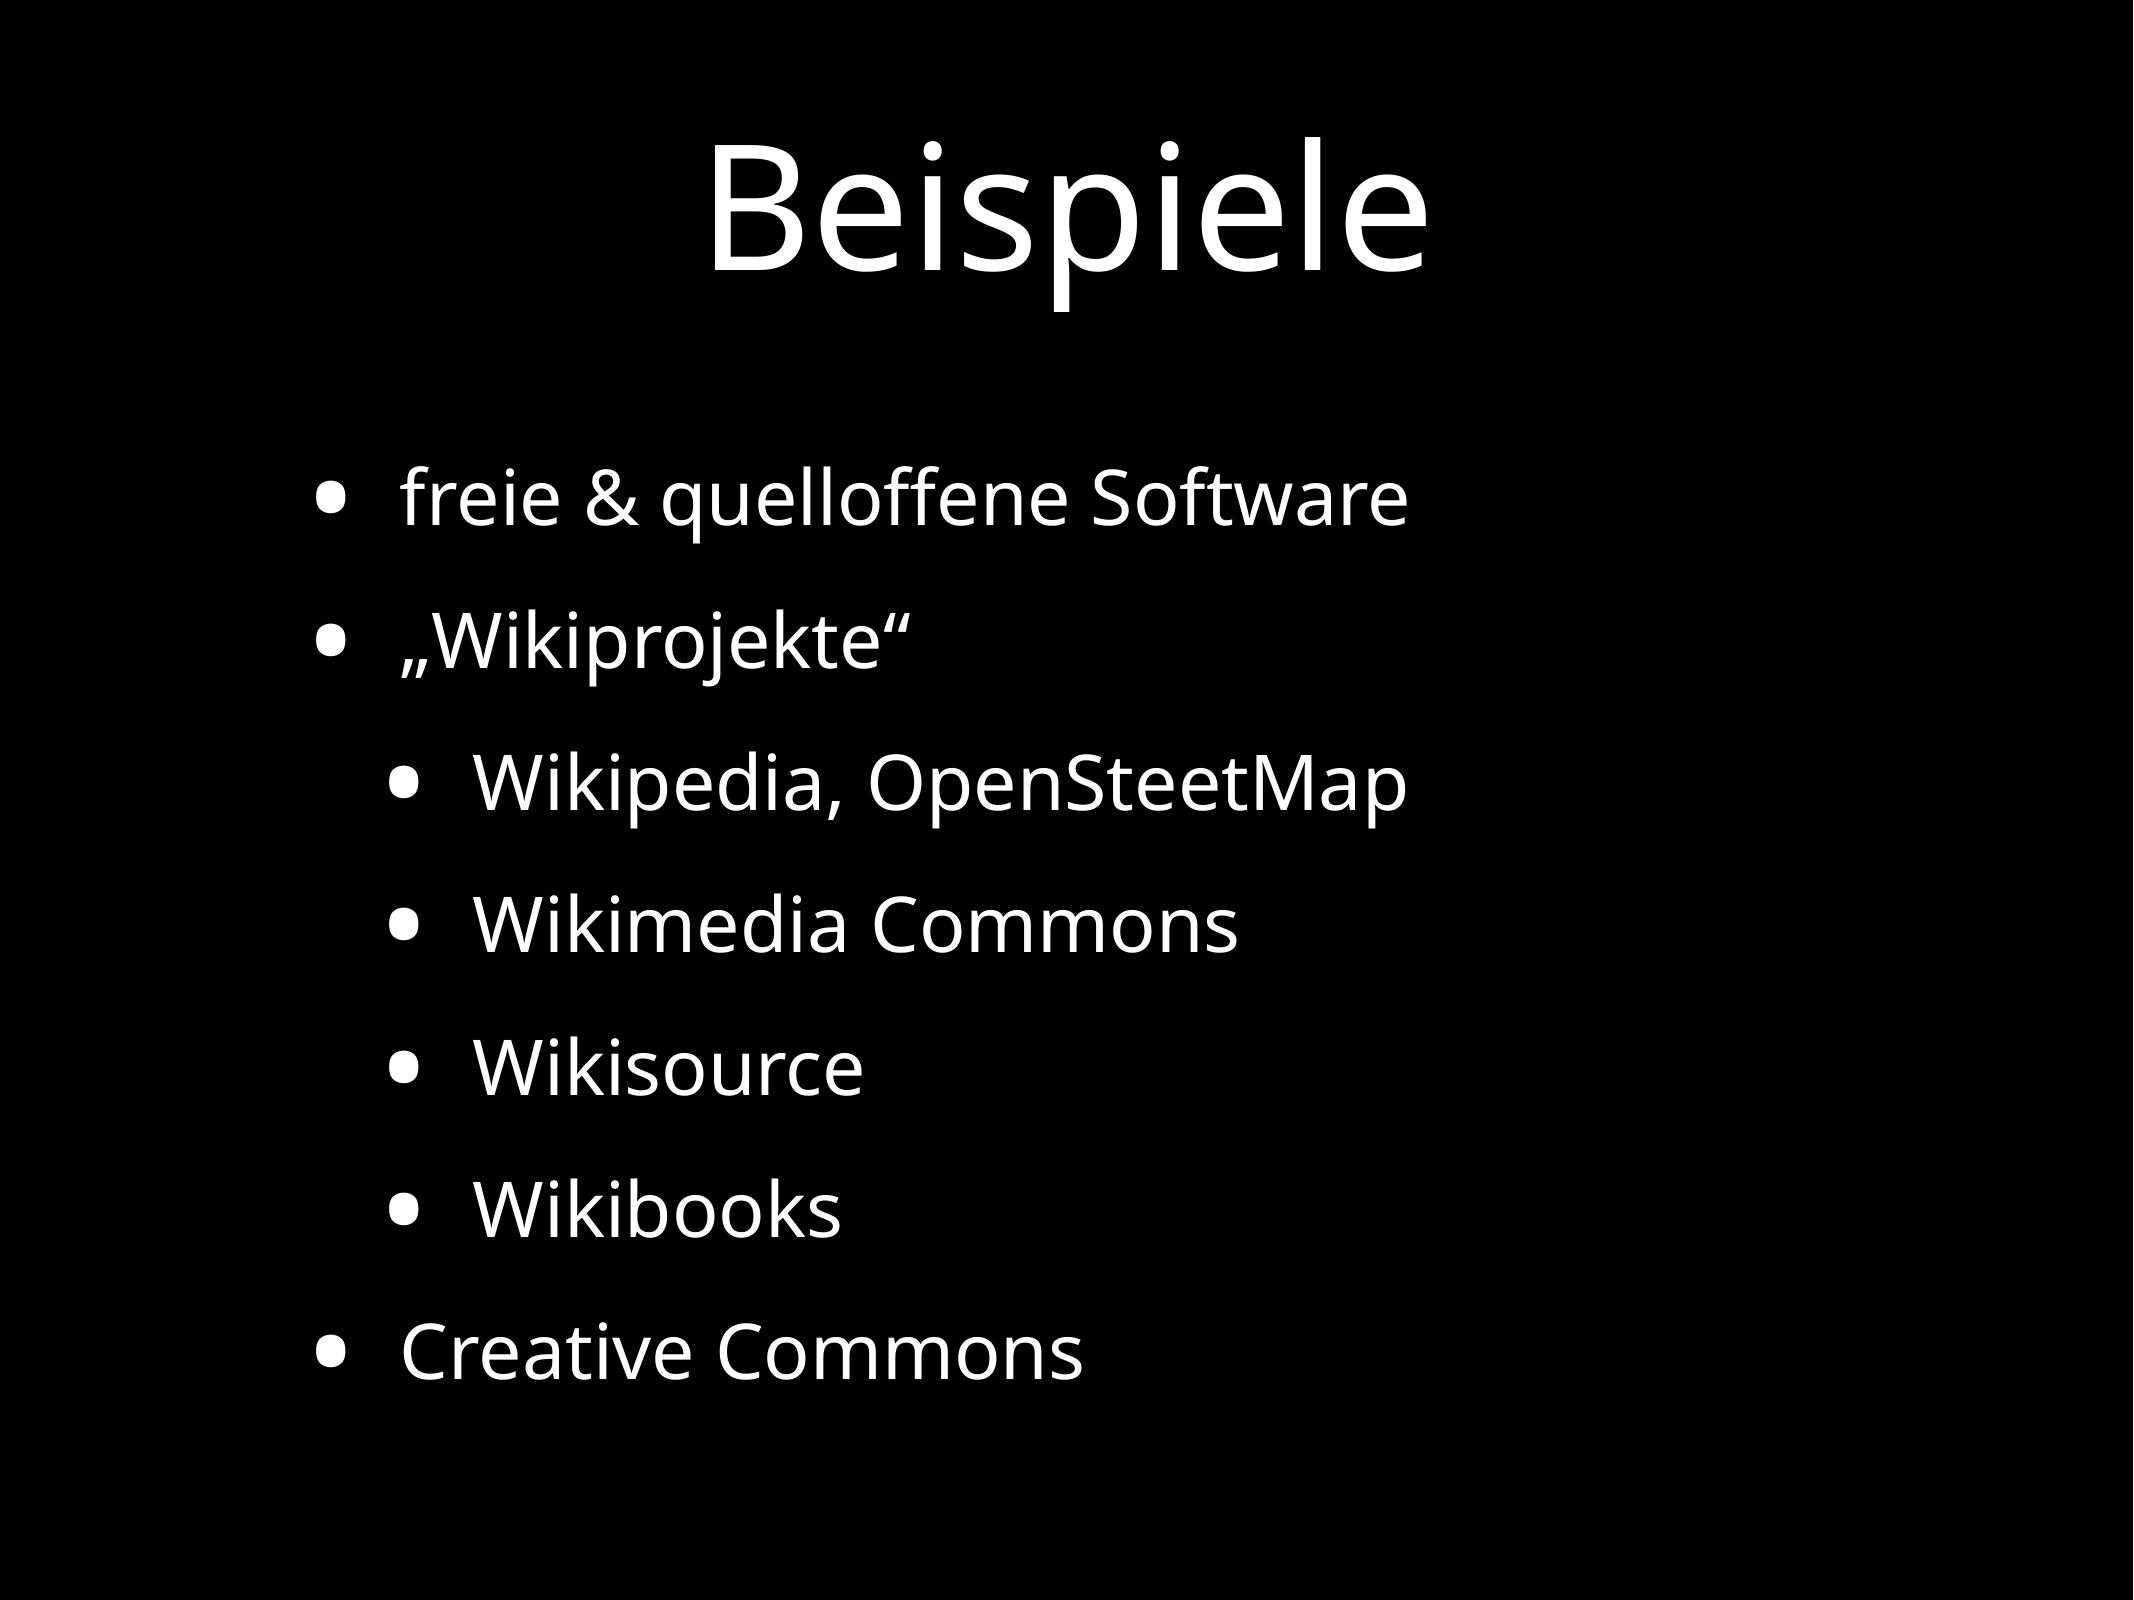

# Beispiele
freie & quelloffene Software
„Wikiprojekte“
Wikipedia, OpenSteetMap
Wikimedia Commons
Wikisource
Wikibooks
Creative Commons